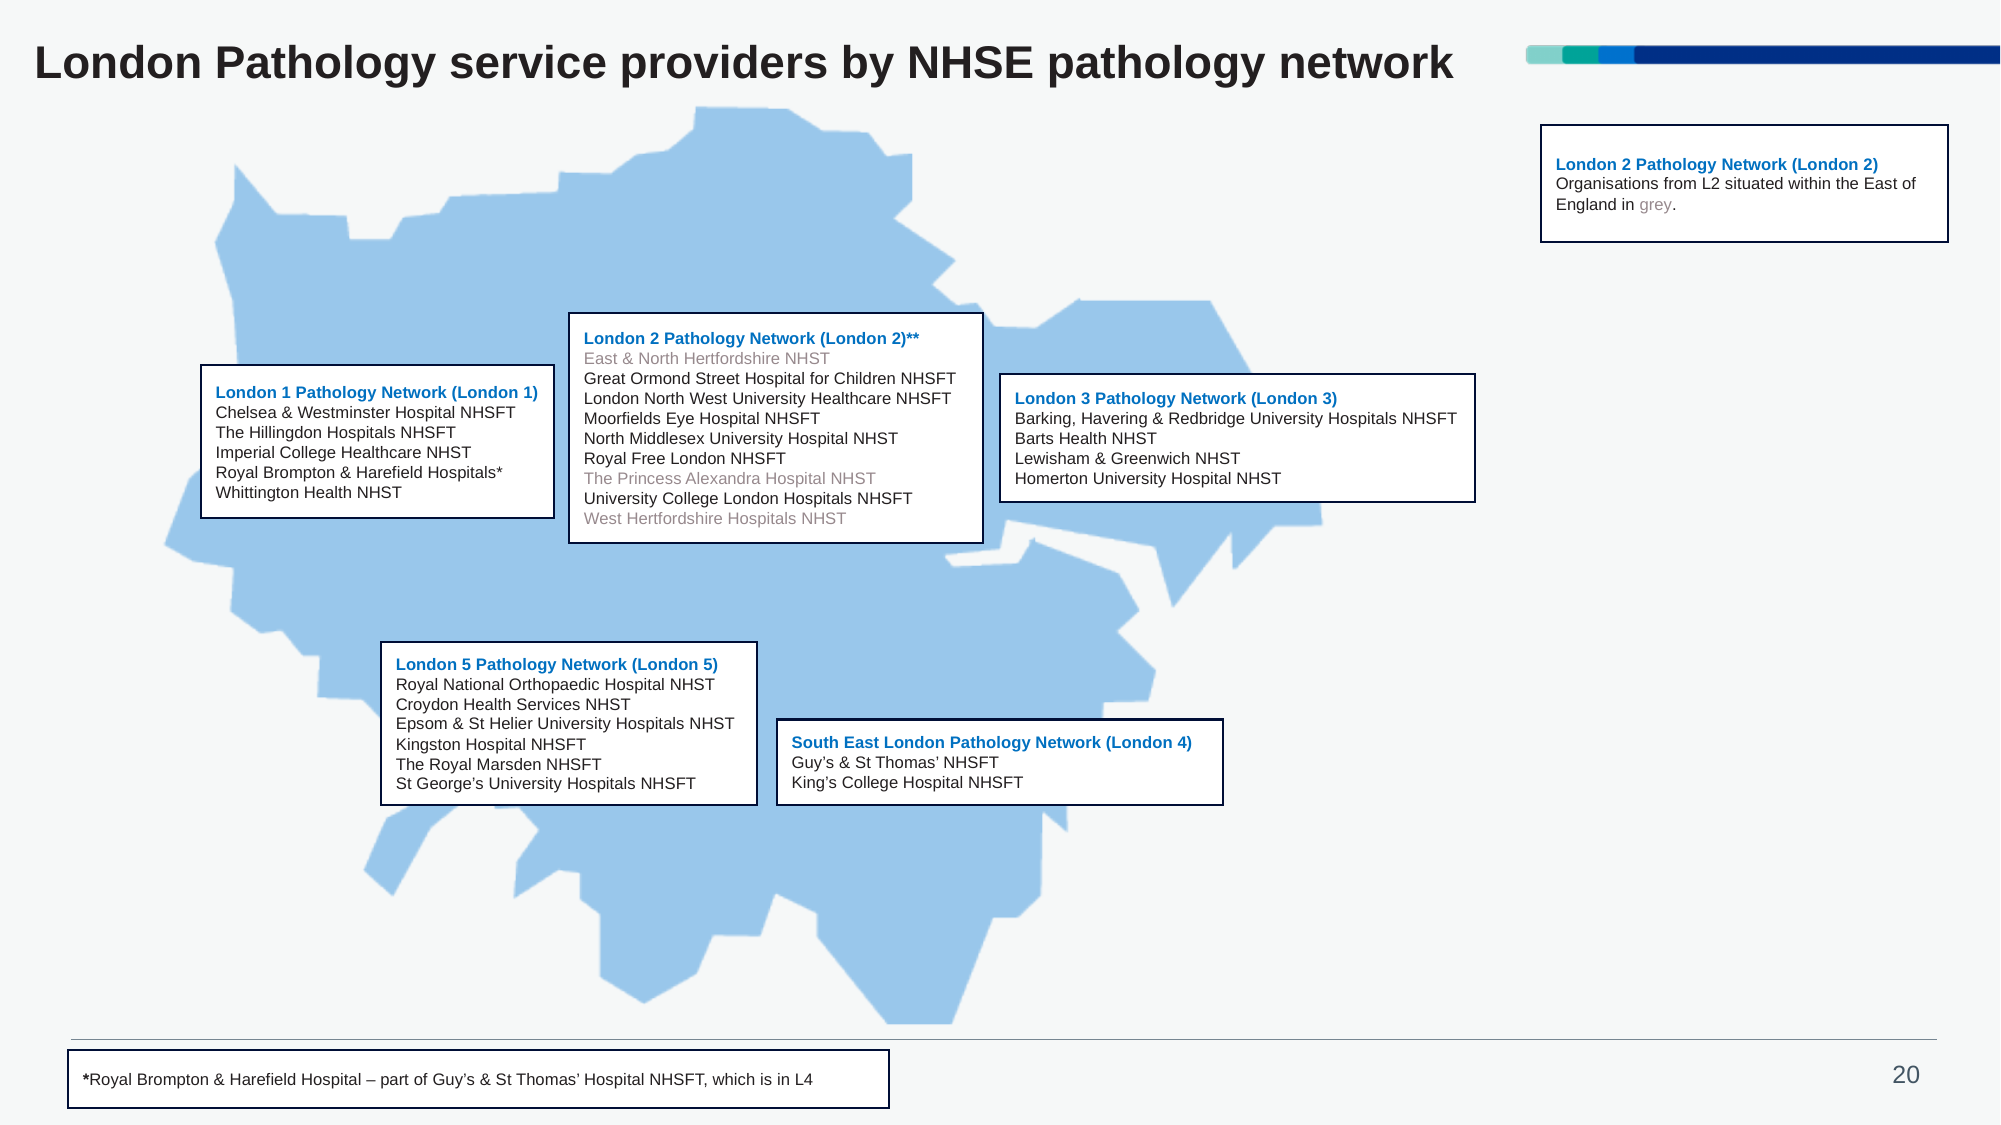

London Pathology service providers by NHSE pathology network
London 2 Pathology Network (London 2) Organisations from L2 situated within the East of England in grey.
London 2 Pathology Network (London 2)**
East & North Hertfordshire NHST
Great Ormond Street Hospital for Children NHSFT
London North West University Healthcare NHSFT
Moorfields Eye Hospital NHSFT
North Middlesex University Hospital NHST
Royal Free London NHSFT
The Princess Alexandra Hospital NHST
University College London Hospitals NHSFT
West Hertfordshire Hospitals NHST
London 1 Pathology Network (London 1)
Chelsea & Westminster Hospital NHSFT
The Hillingdon Hospitals NHSFT
Imperial College Healthcare NHST
Royal Brompton & Harefield Hospitals*
Whittington Health NHST
London 3 Pathology Network (London 3)
Barking, Havering & Redbridge University Hospitals NHSFT
Barts Health NHST
Lewisham & Greenwich NHST
Homerton University Hospital NHST
London 5 Pathology Network (London 5)
Royal National Orthopaedic Hospital NHST
Croydon Health Services NHST
Epsom & St Helier University Hospitals NHST
Kingston Hospital NHSFT
The Royal Marsden NHSFT
St George’s University Hospitals NHSFT
South East London Pathology Network (London 4)
Guy’s & St Thomas’ NHSFT
King’s College Hospital NHSFT
*Royal Brompton & Harefield Hospital – part of Guy’s & St Thomas’ Hospital NHSFT, which is in L4